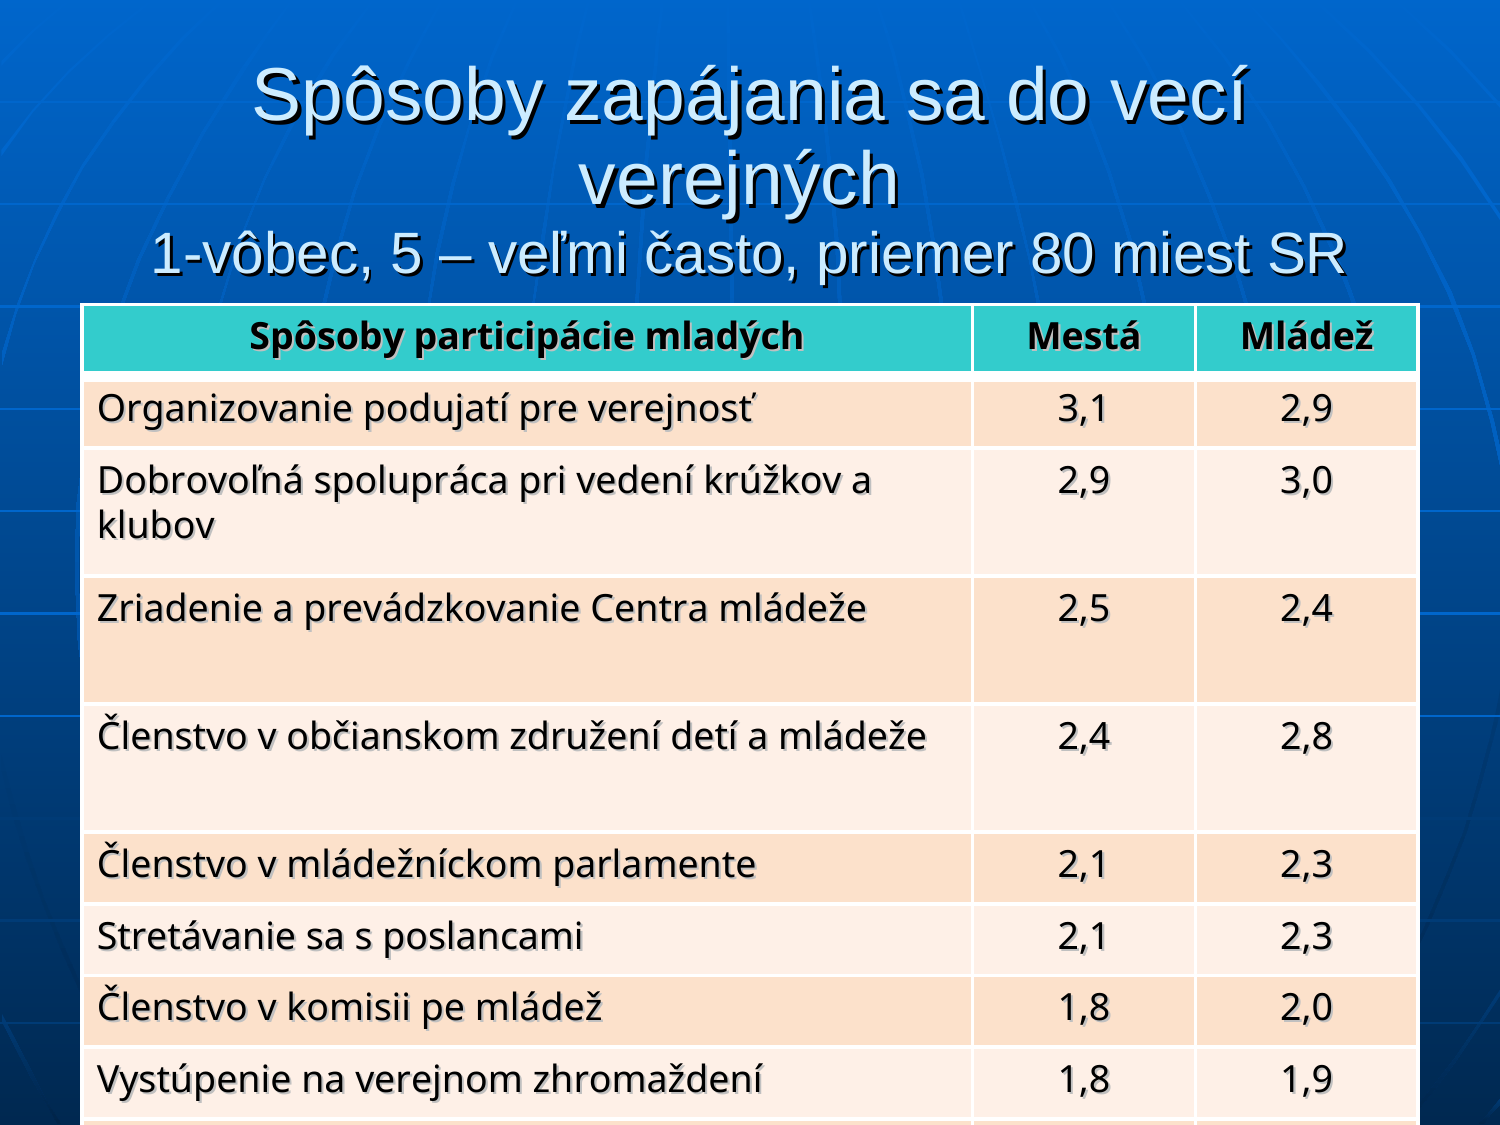

# Spôsoby zapájania sa do vecí verejných 1-vôbec, 5 – veľmi často, priemer 80 miest SR
| Spôsoby participácie mladých | Mestá | Mládež |
| --- | --- | --- |
| Organizovanie podujatí pre verejnosť | 3,1 | 2,9 |
| Dobrovoľná spolupráca pri vedení krúžkov a klubov | 2,9 | 3,0 |
| Zriadenie a prevádzkovanie Centra mládeže | 2,5 | 2,4 |
| Členstvo v občianskom združení detí a mládeže | 2,4 | 2,8 |
| Členstvo v mládežníckom parlamente | 2,1 | 2,3 |
| Stretávanie sa s poslancami | 2,1 | 2,3 |
| Členstvo v komisii pe mládež | 1,8 | 2,0 |
| Vystúpenie na verejnom zhromaždení | 1,8 | 1,9 |
| Podpisové (petičné) akcie | 1,6 | 1,8 |
| Účasť na zasadnutí zastupiteľstva | 1,7 | 2,0 |
| Zorganizovanie verejného zhromaždenia | 1,4 | 1,6 |
| Spôsoby participácie mladých | Mestá | Mládež |